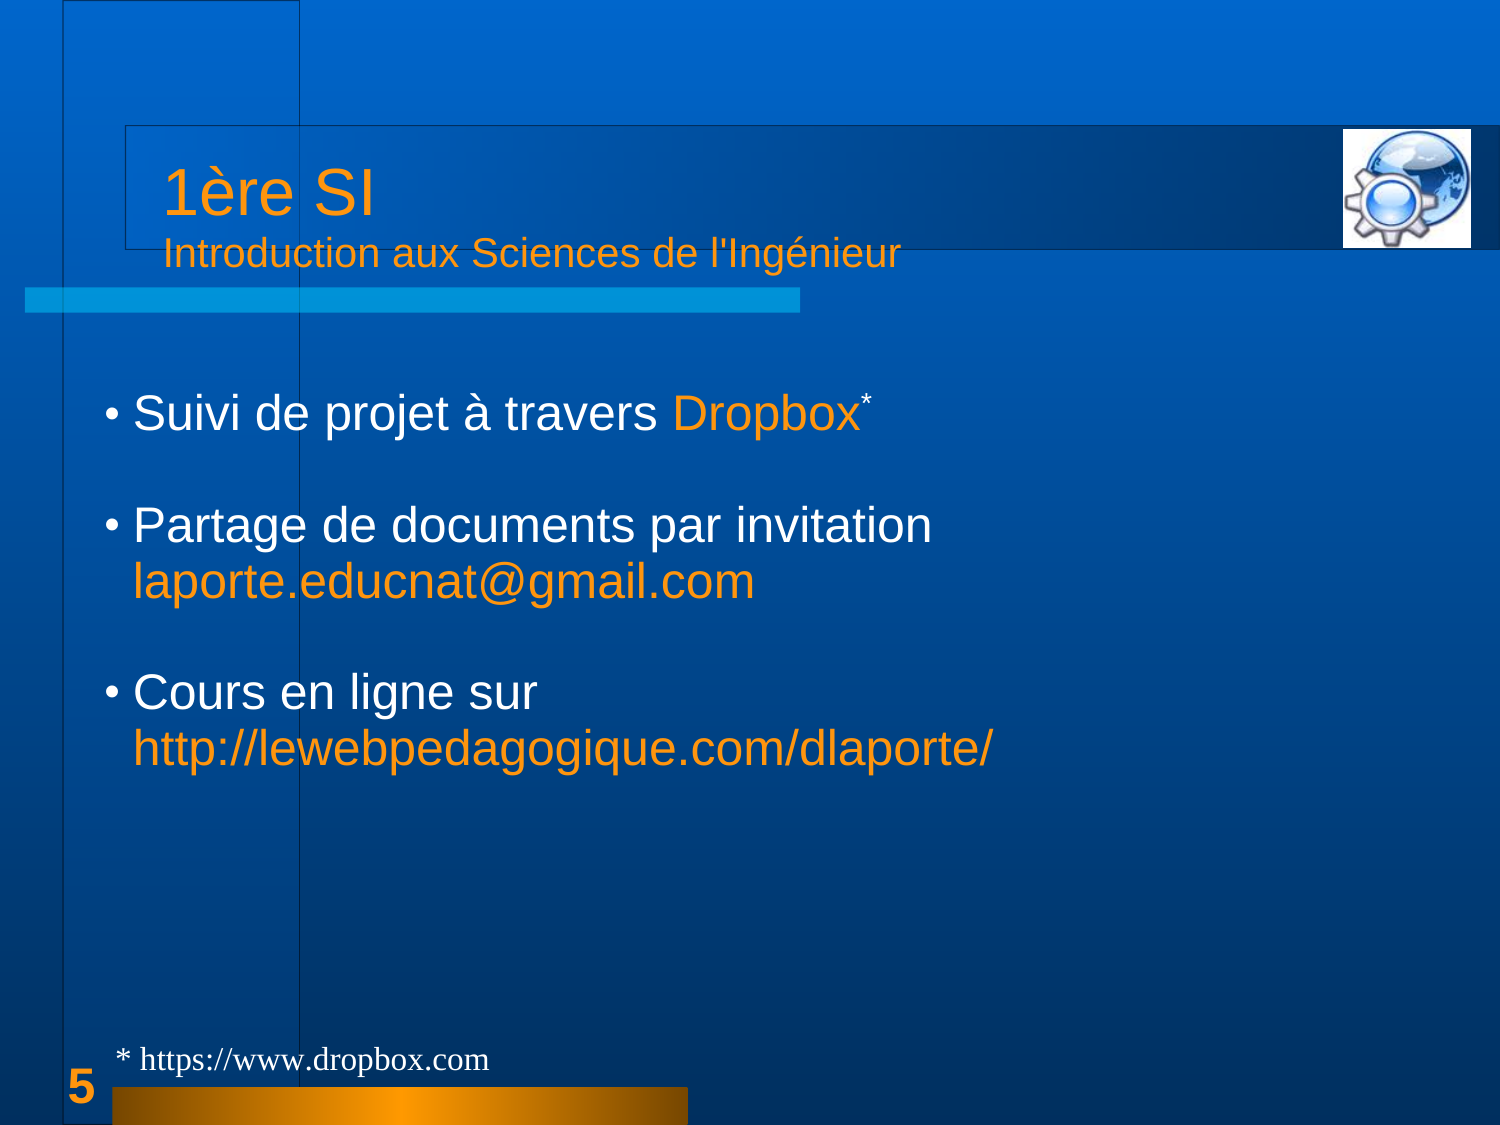

Suivi de projet à travers Dropbox*
Partage de documents par invitation
laporte.educnat@gmail.com
Cours en ligne sur http://lewebpedagogique.com/dlaporte/
* https://www.dropbox.com